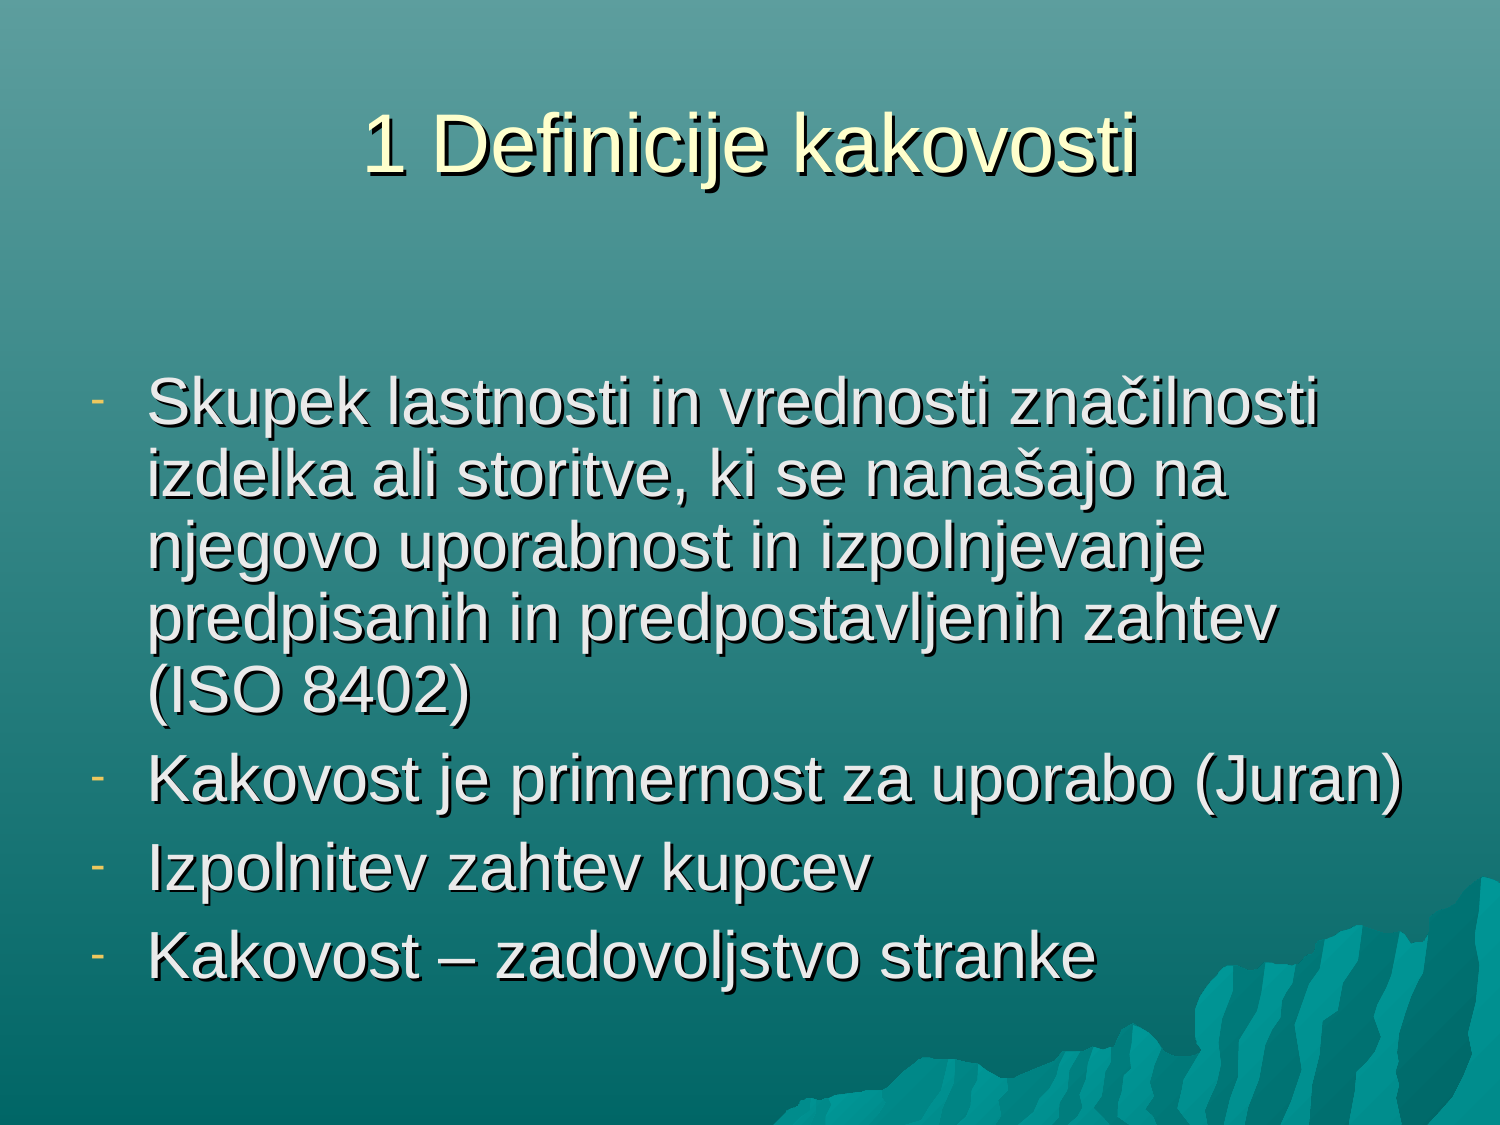

# 1 Definicije kakovosti
Skupek lastnosti in vrednosti značilnosti izdelka ali storitve, ki se nanašajo na njegovo uporabnost in izpolnjevanje predpisanih in predpostavljenih zahtev (ISO 8402)
Kakovost je primernost za uporabo (Juran)
Izpolnitev zahtev kupcev
Kakovost – zadovoljstvo stranke